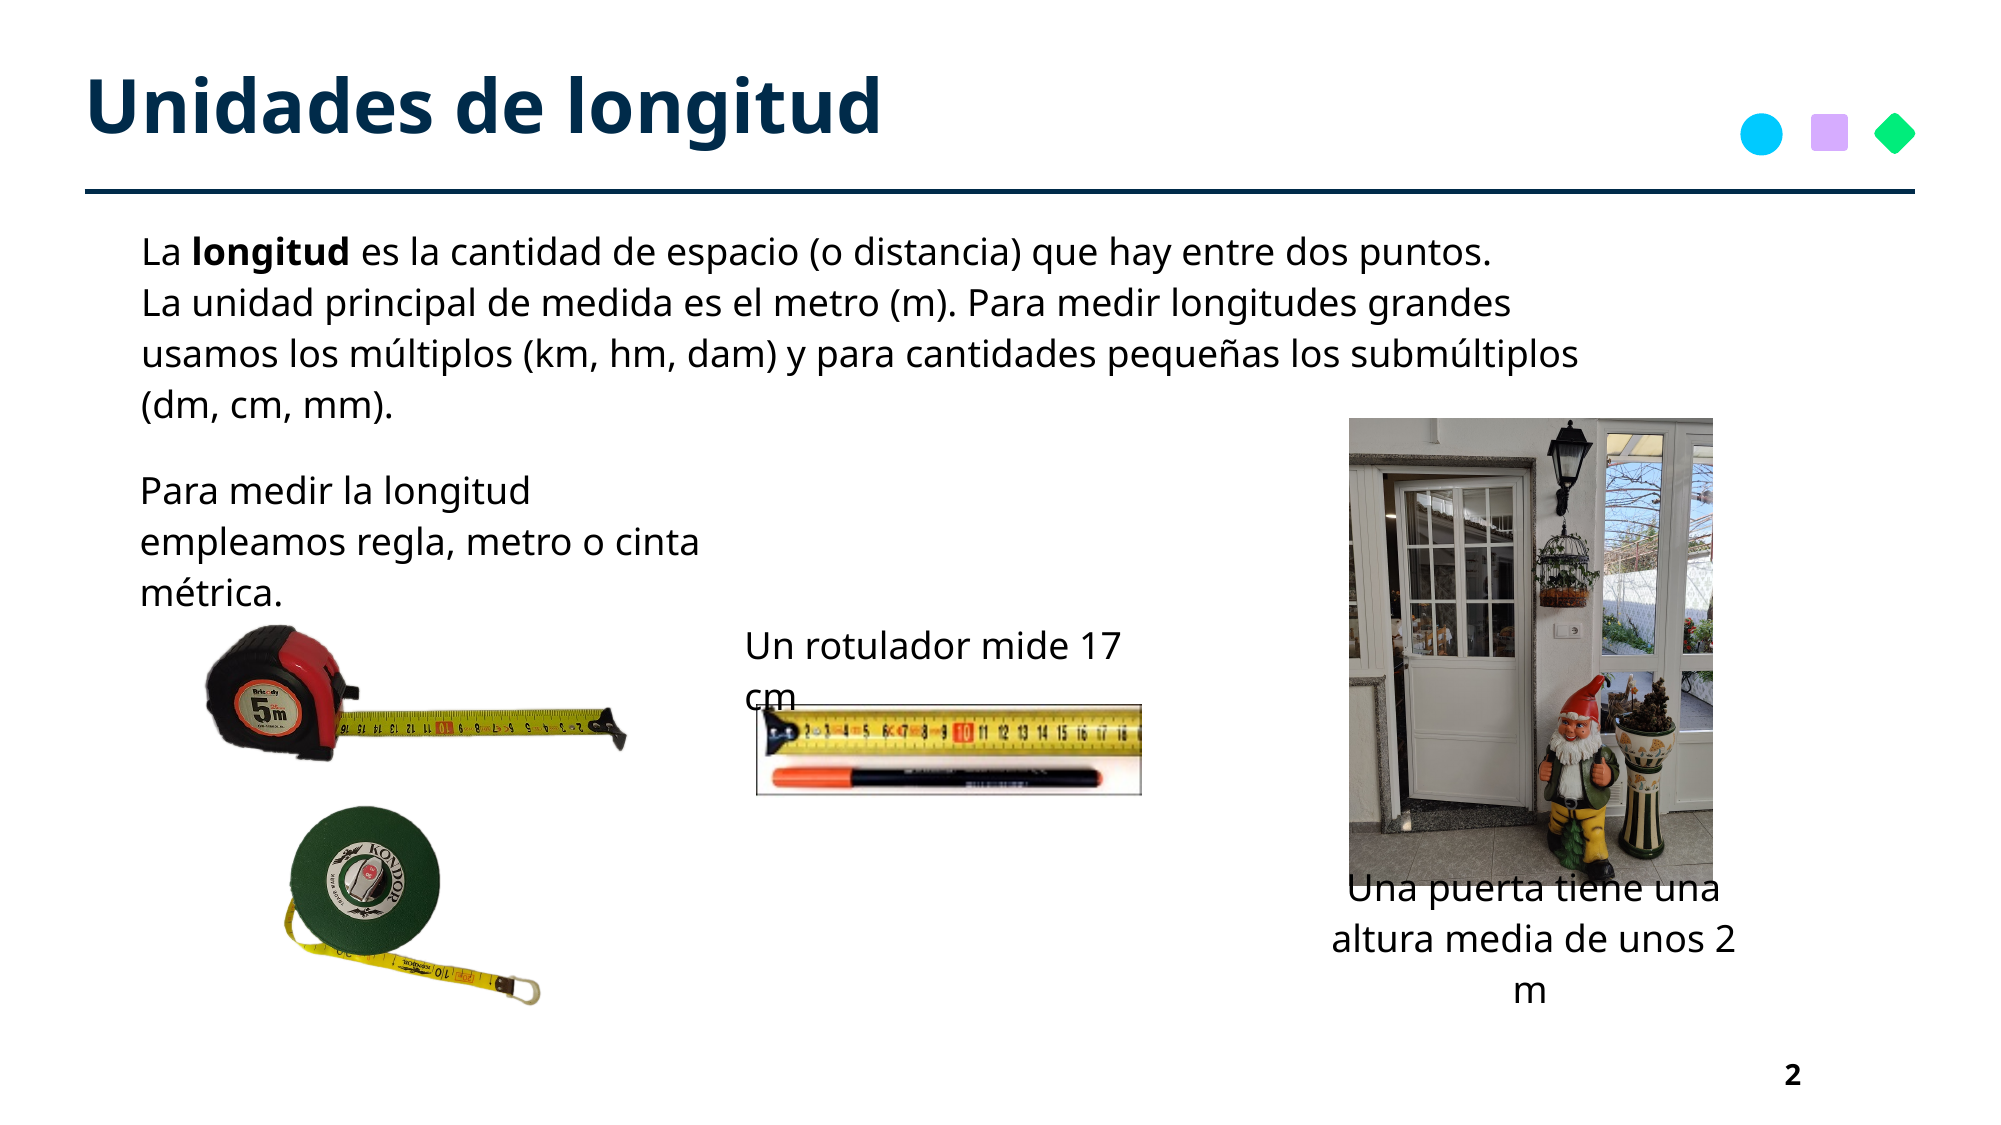

# Unidades de longitud
La longitud es la cantidad de espacio (o distancia) que hay entre dos puntos.
La unidad principal de medida es el metro (m). Para medir longitudes grandes usamos los múltiplos (km, hm, dam) y para cantidades pequeñas los submúltiplos (dm, cm, mm).
Para medir la longitud empleamos regla, metro o cinta métrica.
Un rotulador mide 17 cm
Una puerta tiene una altura media de unos 2 m